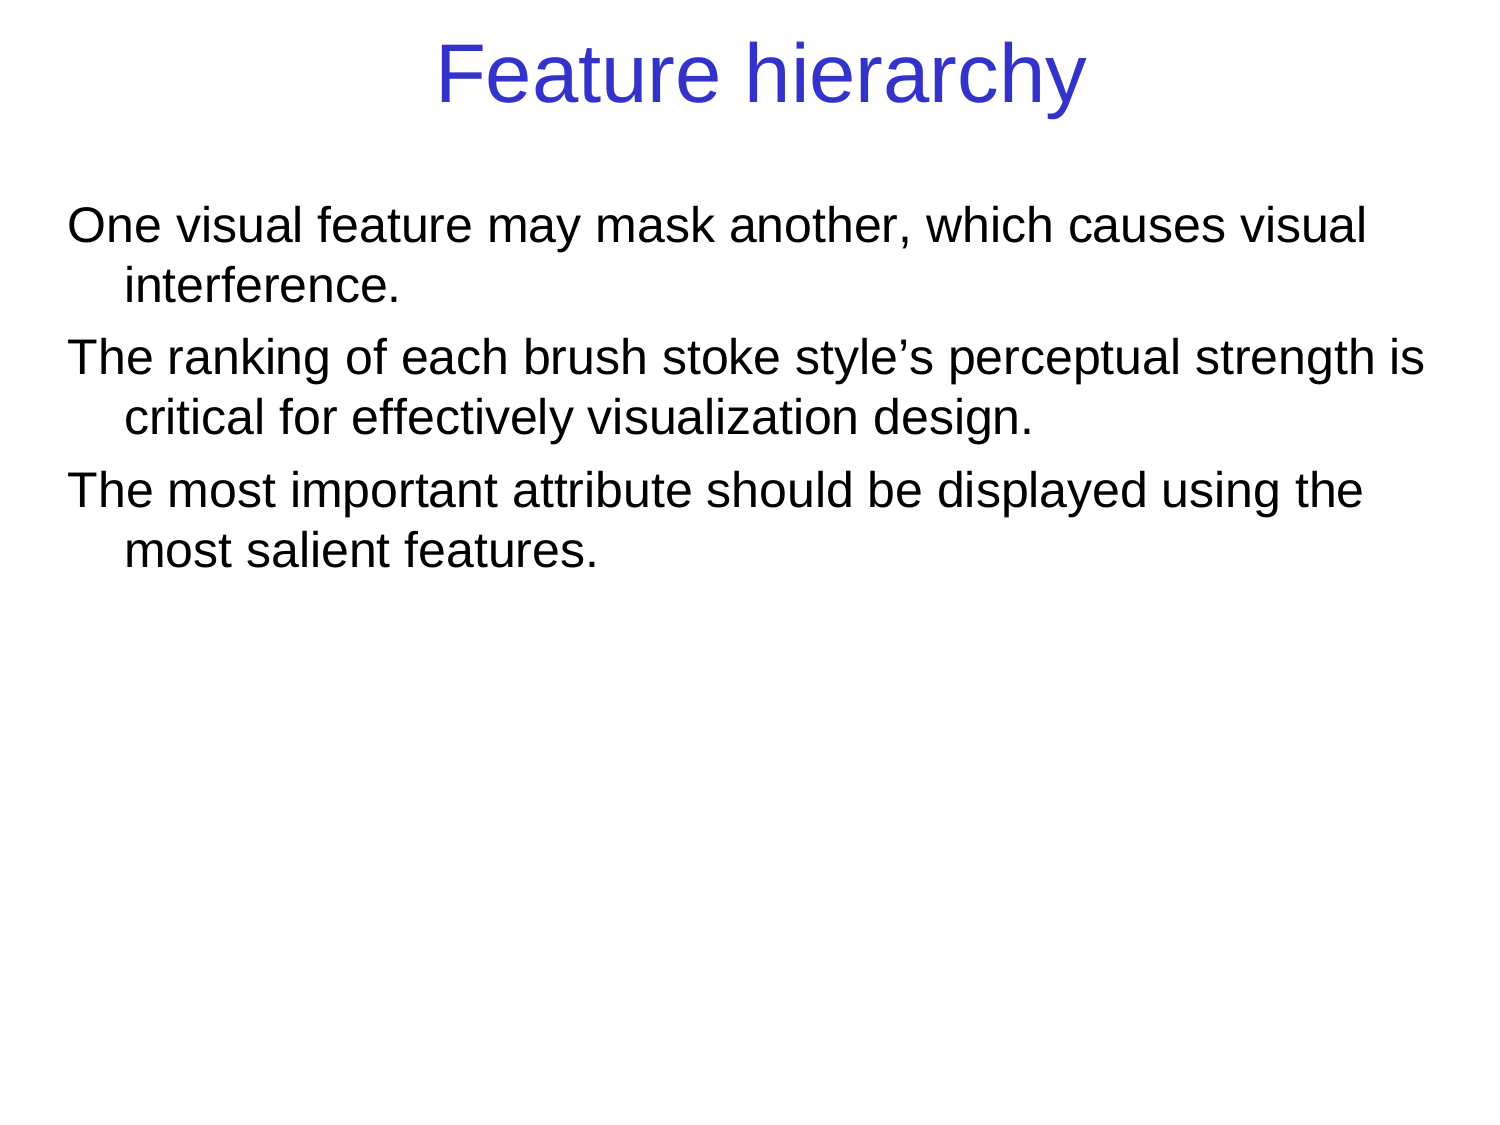

# Feature hierarchy
One visual feature may mask another, which causes visual interference.
The ranking of each brush stoke style’s perceptual strength is critical for effectively visualization design.
The most important attribute should be displayed using the most salient features.